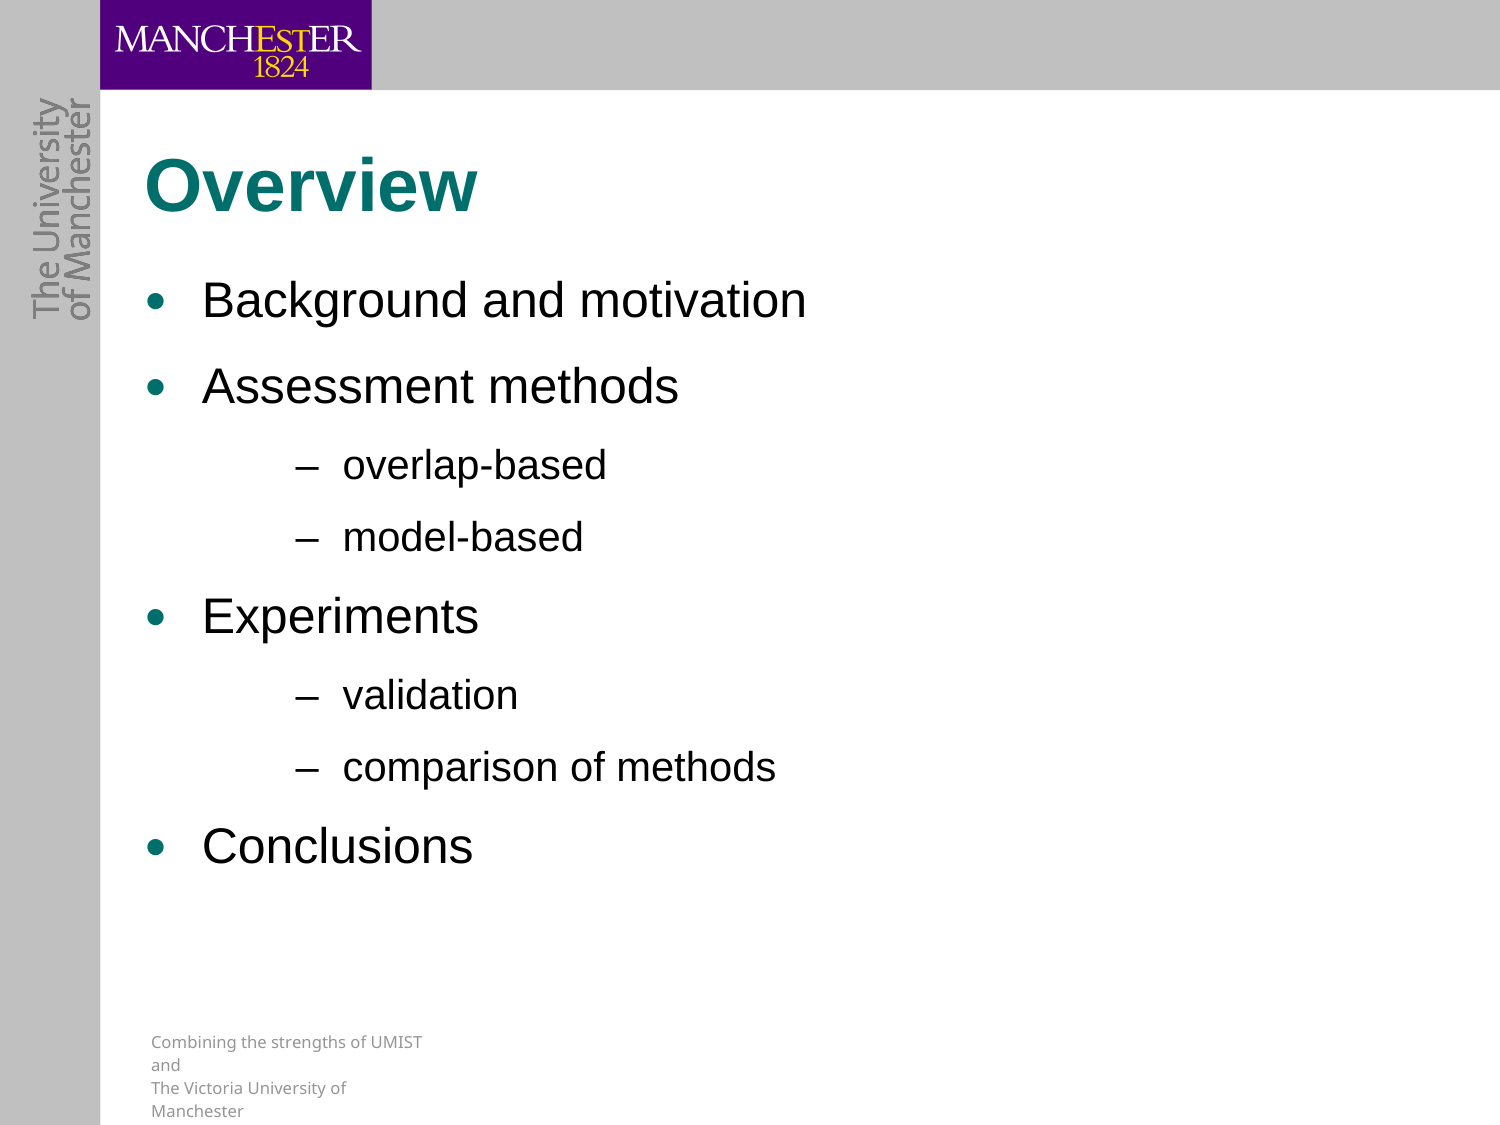

# Overview
Background and motivation
Assessment methods
overlap-based
model-based
Experiments
validation
comparison of methods
Conclusions